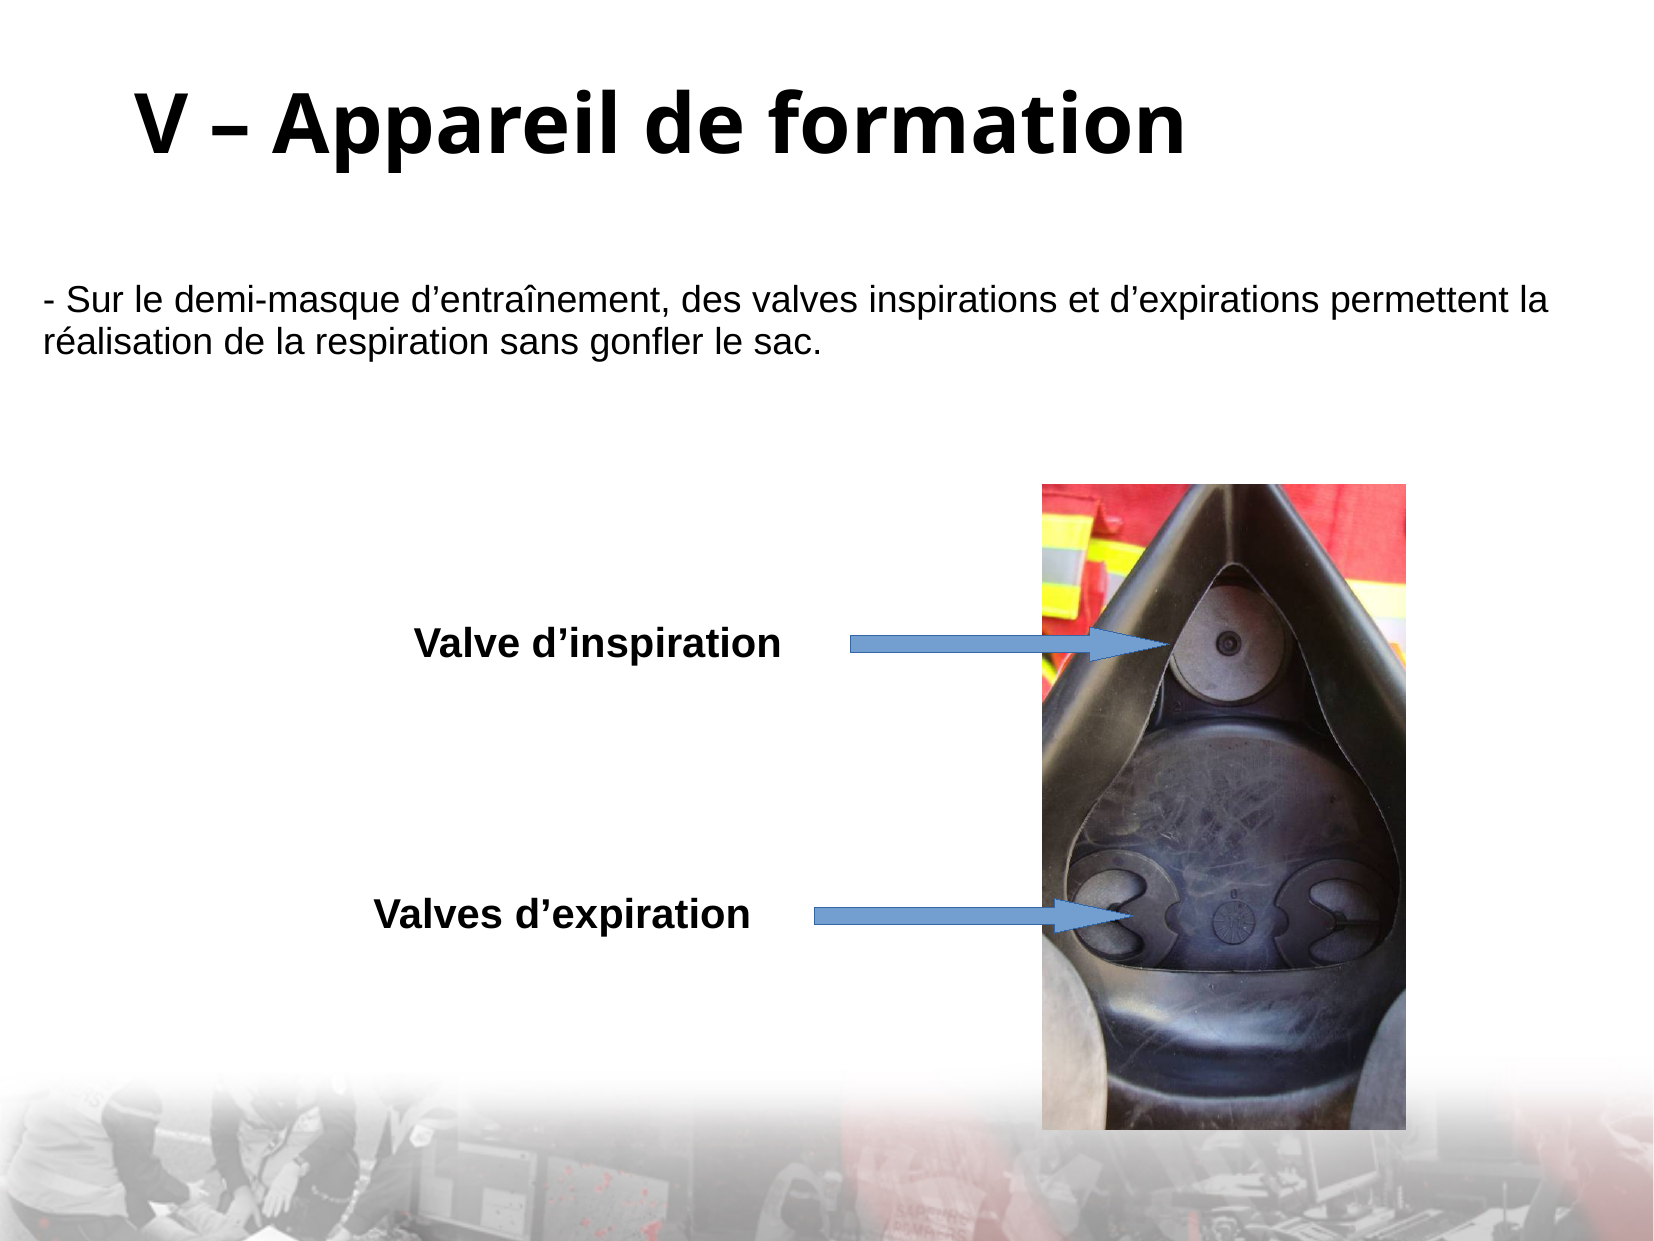

# V	– Appareil de formation
- Sur le demi-masque d’entraînement, des valves inspirations et d’expirations permettent la réalisation de la respiration sans gonfler le sac.
Valve d’inspiration
Valves d’expiration